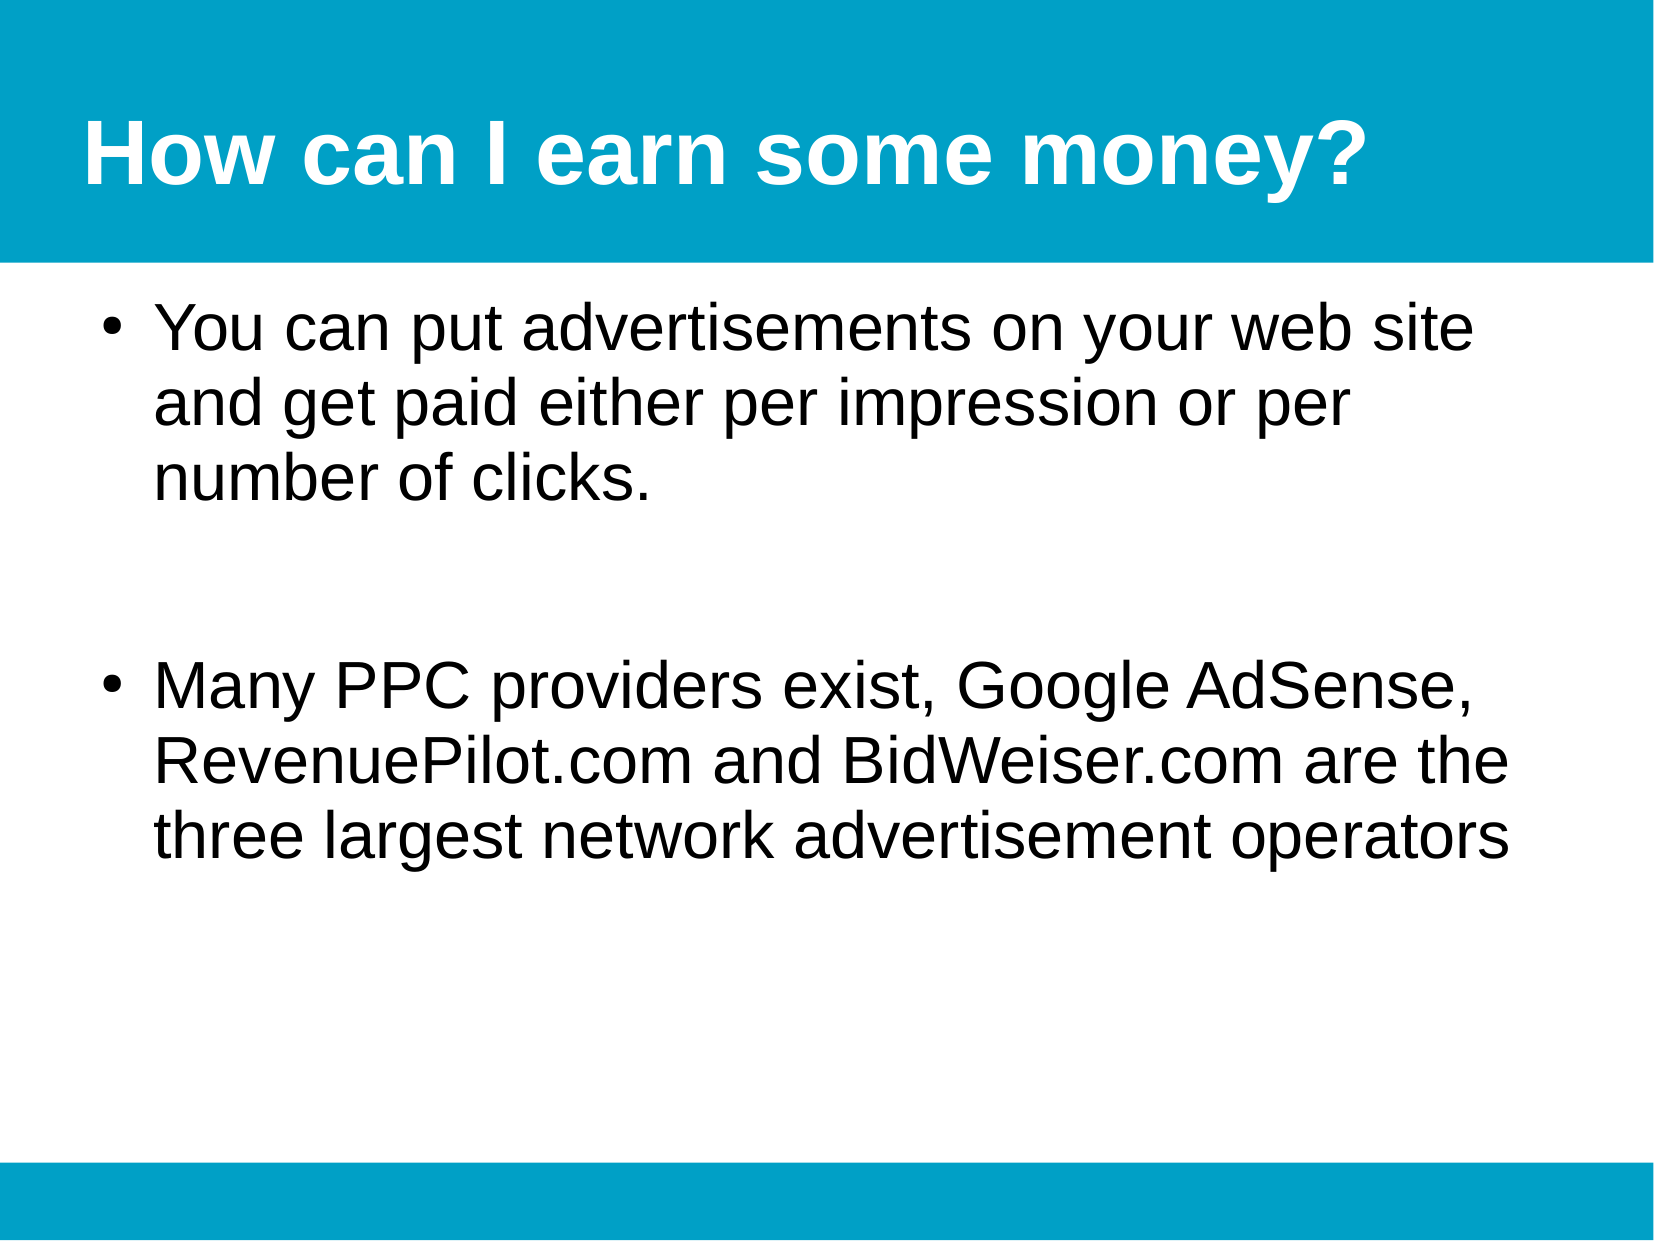

# How can I earn some money?
You can put advertisements on your web site and get paid either per impression or per number of clicks.
Many PPC providers exist, Google AdSense, RevenuePilot.com and BidWeiser.com are the three largest network advertisement operators